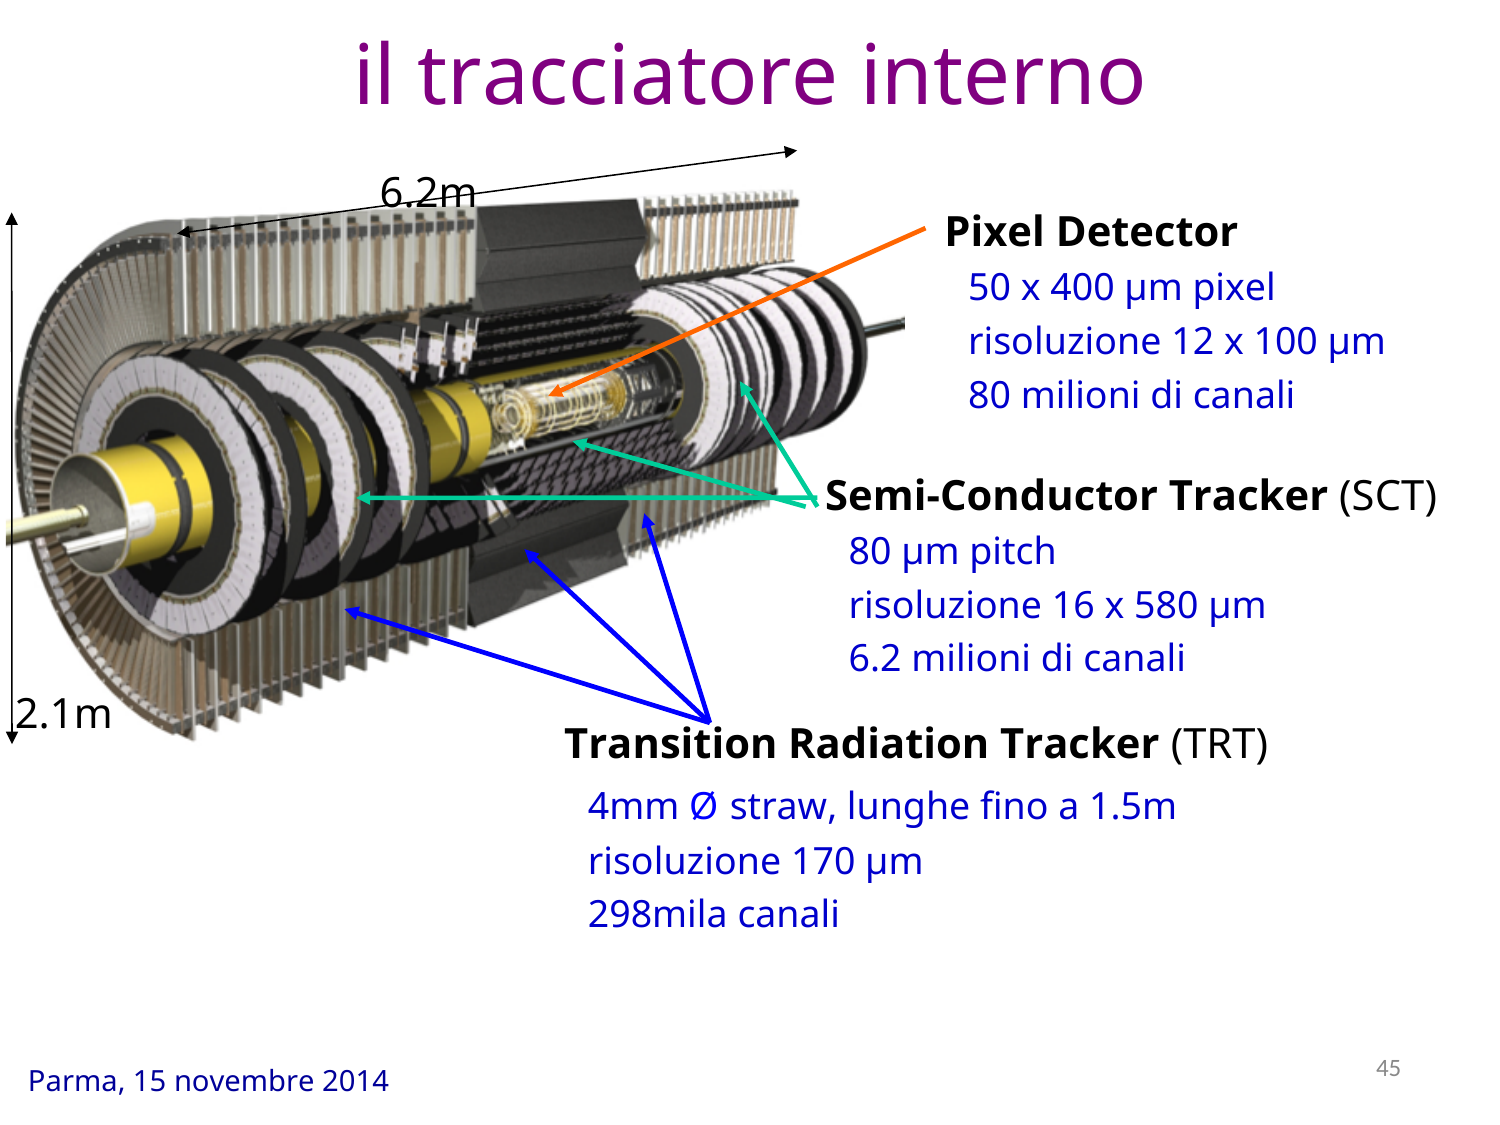

il tracciatore interno
6.2m
Pixel Detector
 50 x 400 µm pixel
 risoluzione 12 x 100 µm
 80 milioni di canali
Semi-Conductor Tracker (SCT)‏
 80 µm pitch
 risoluzione 16 x 580 µm
 6.2 milioni di canali
2.1m
Transition Radiation Tracker (TRT)‏
 4mm Ø straw, lunghe fino a 1.5m
 risoluzione 170 µm
 298mila canali
45